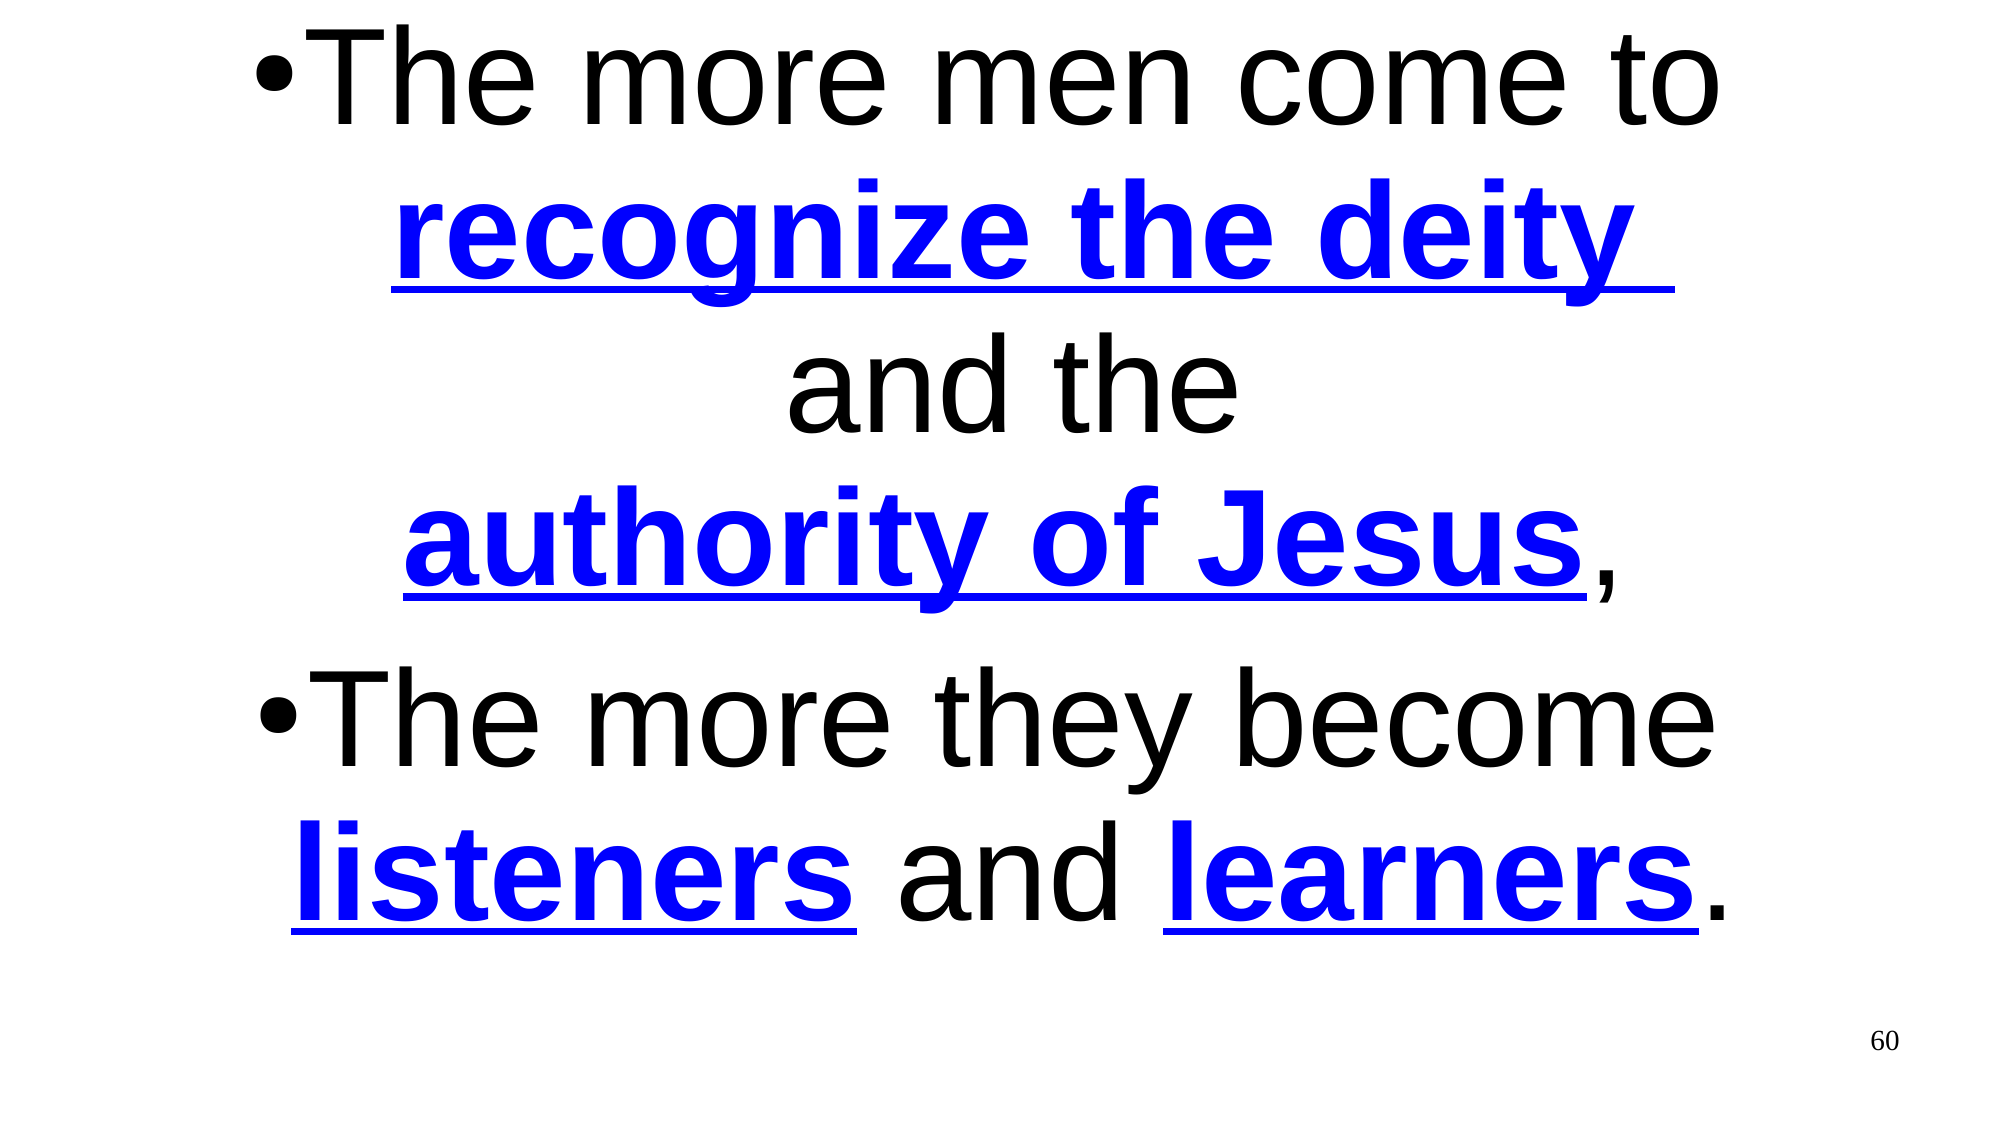

# The more men come to recognize the deity and the authority of Jesus,
The more they become
listeners and learners.
60